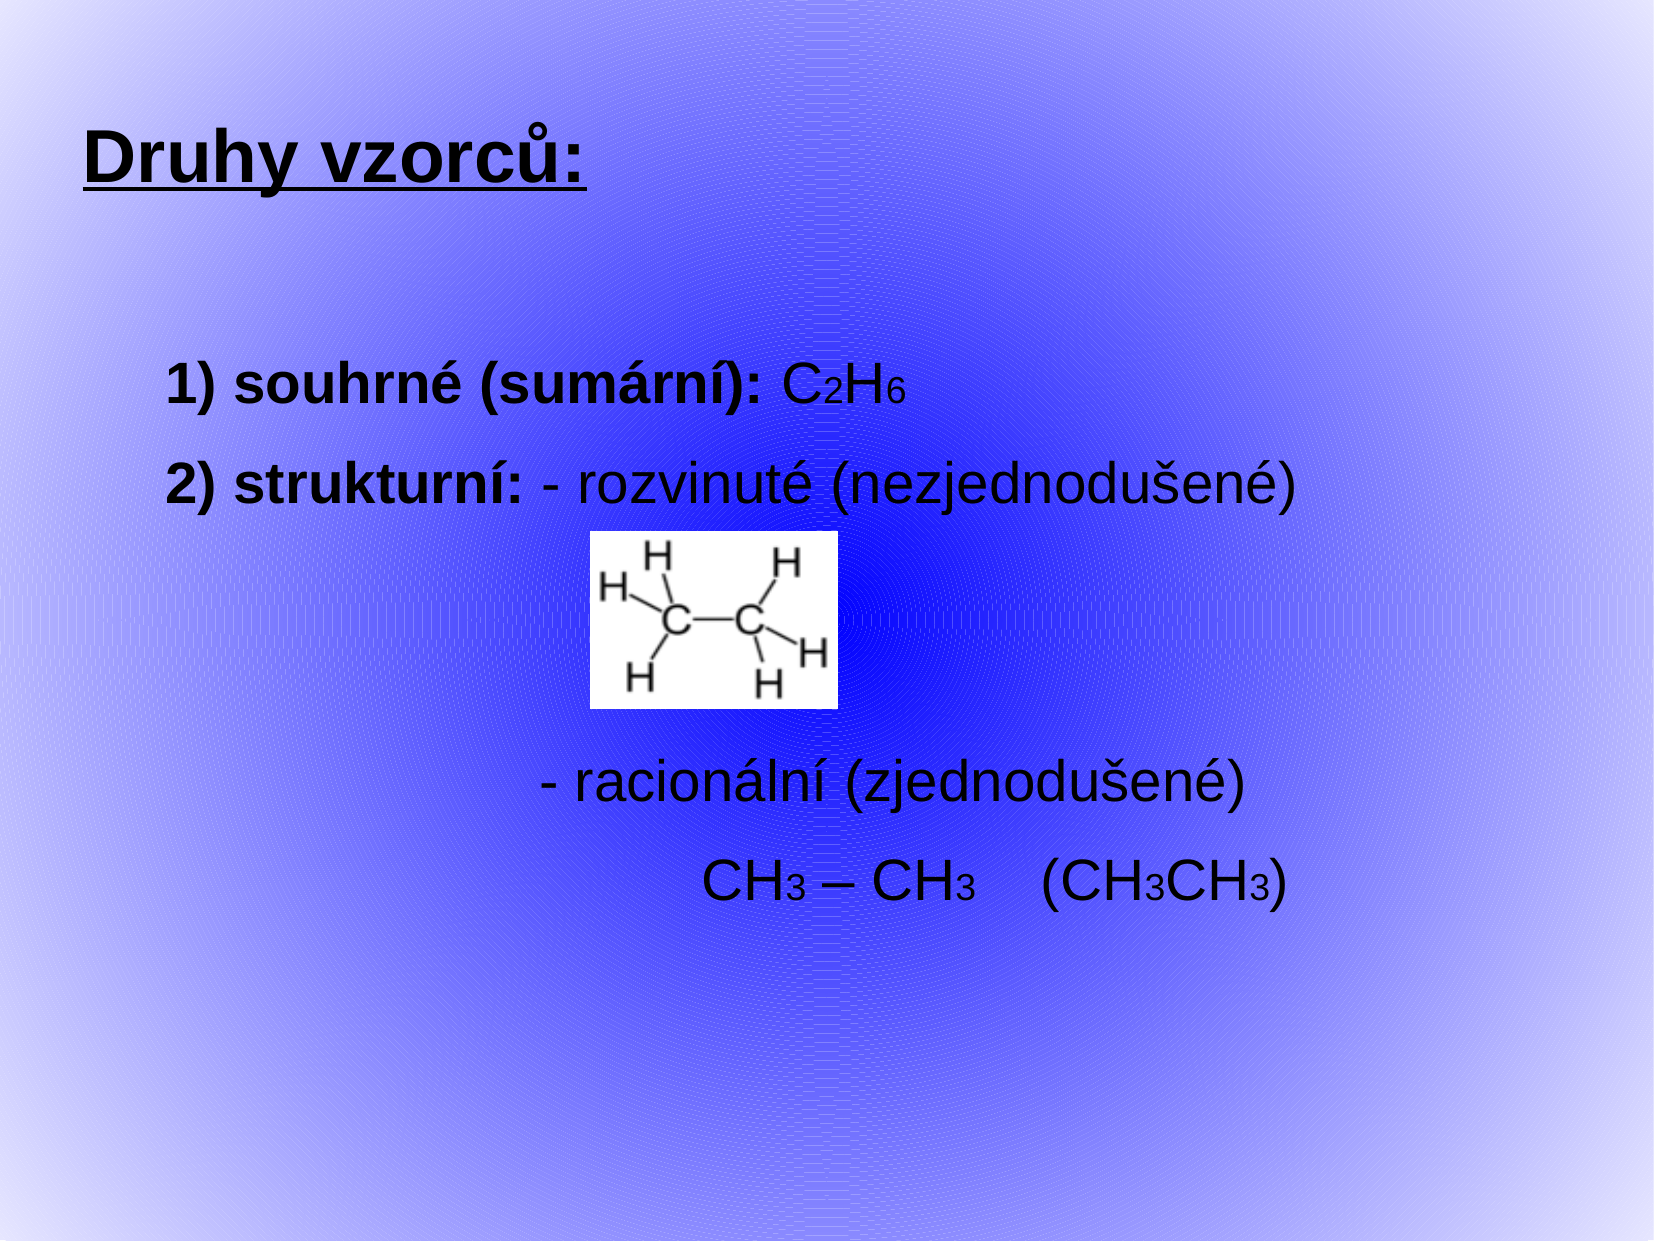

# Druhy vzorců:
1) souhrné (sumární): C2H6
2) strukturní: - rozvinuté (nezjednodušené)
 - racionální (zjednodušené)
 CH3 – CH3 (CH3CH3)